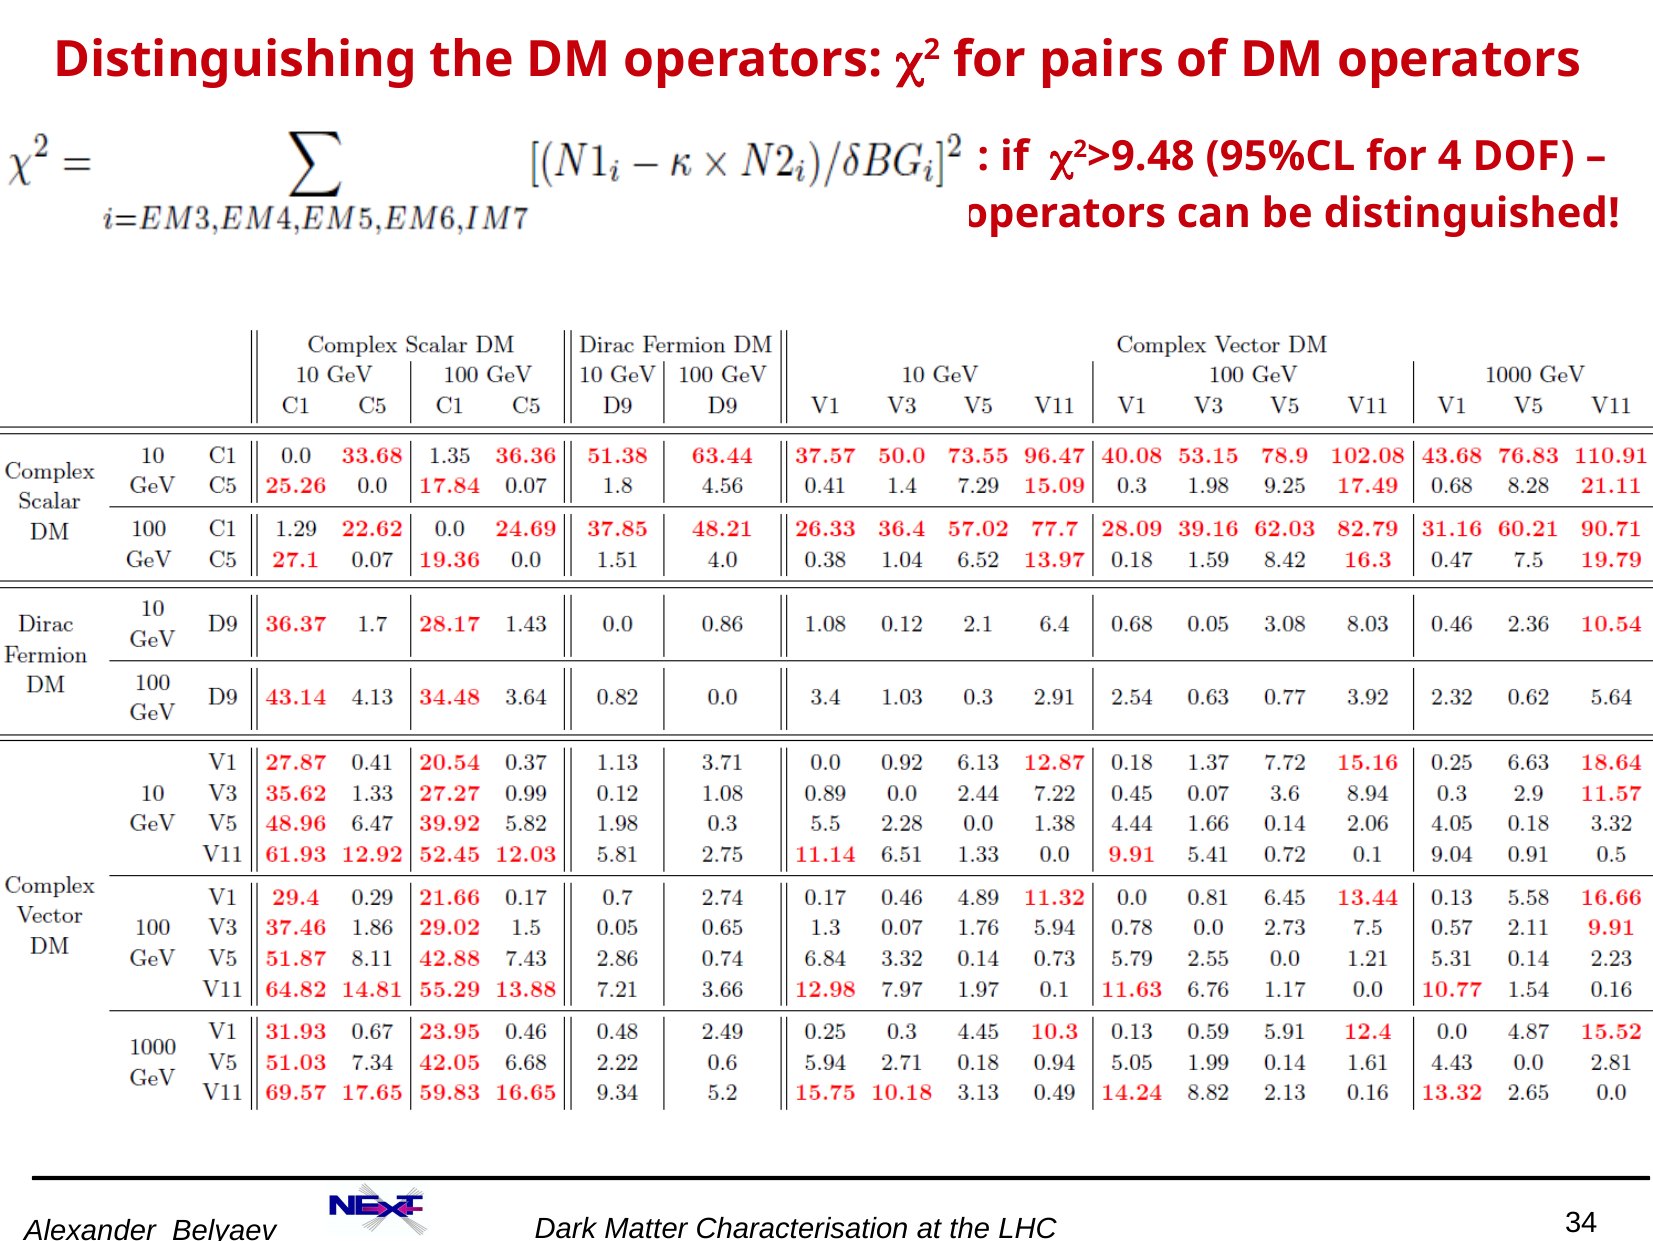

# Distinguishing the DM operators: c2 for pairs of DM operators
: if c2>9.48 (95%CL for 4 DOF) – operators can be distinguished!